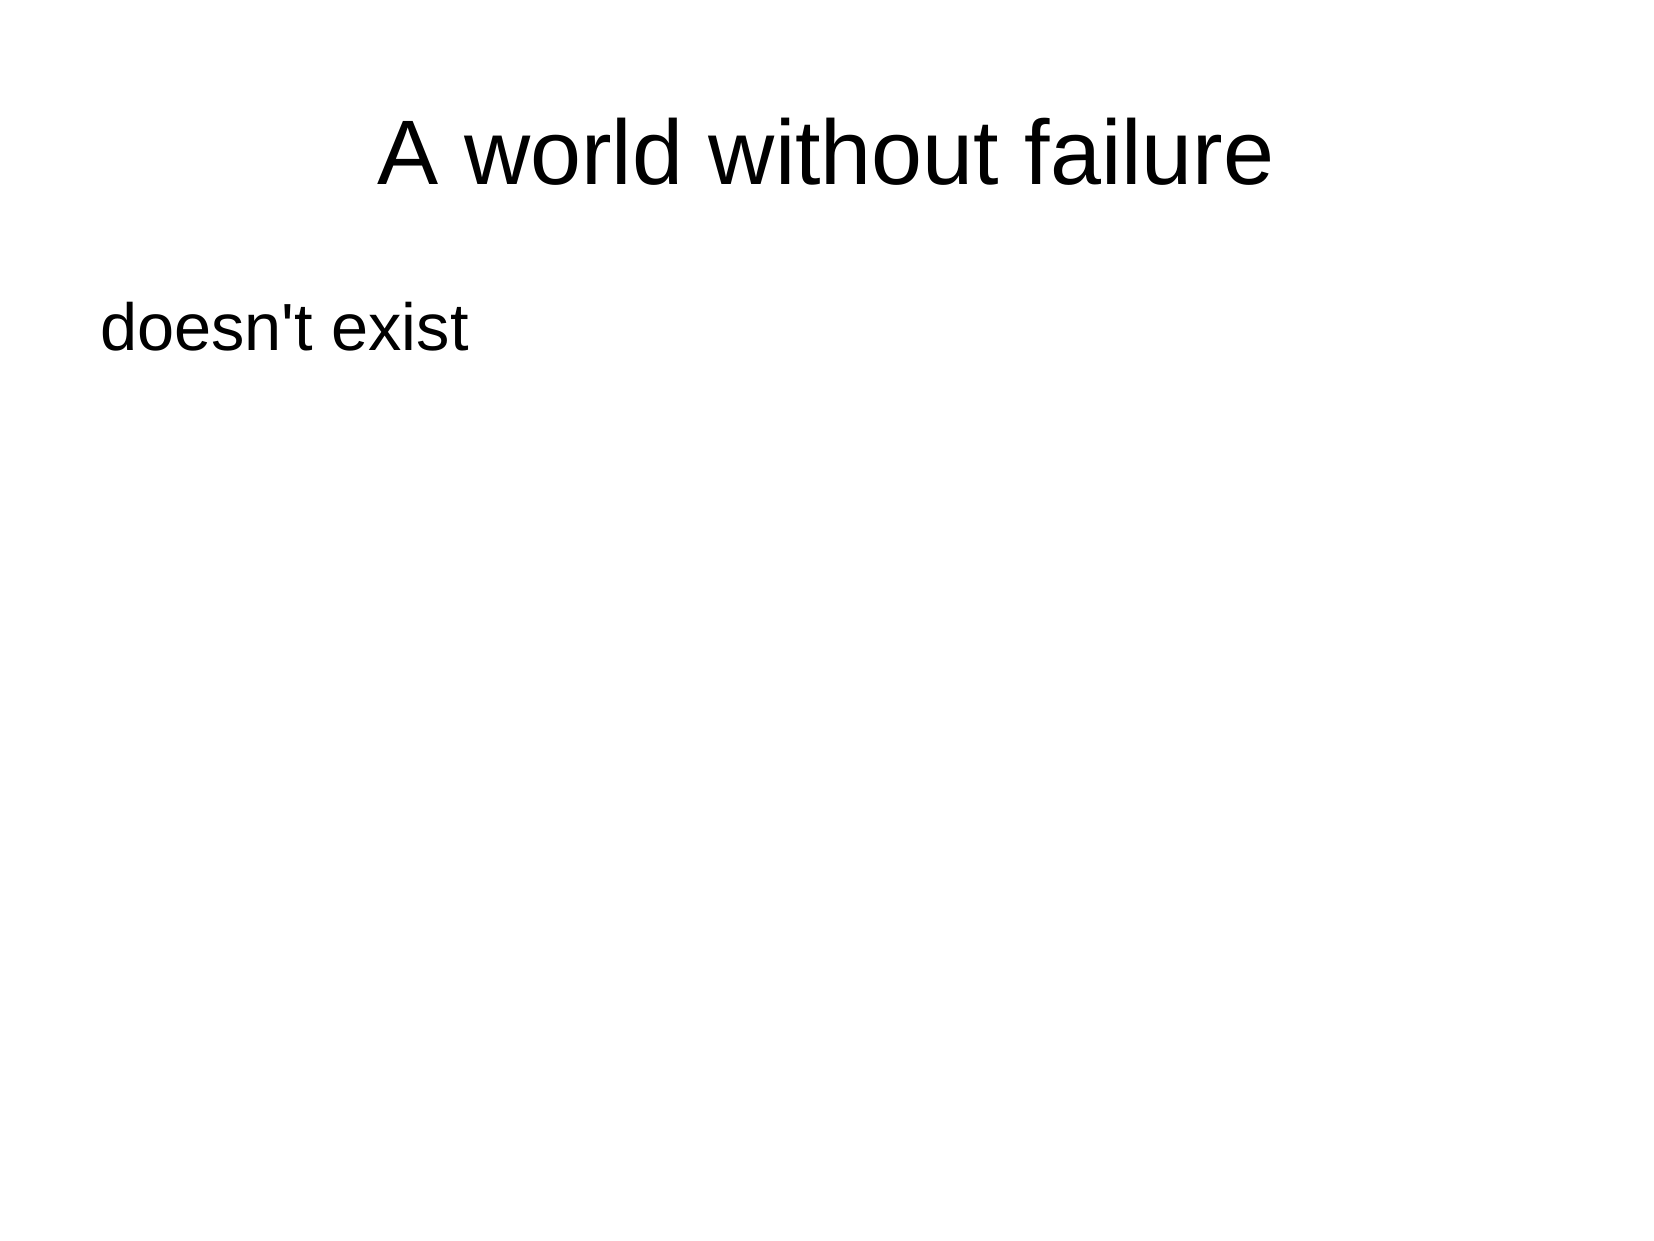

# A world without failure
doesn't exist